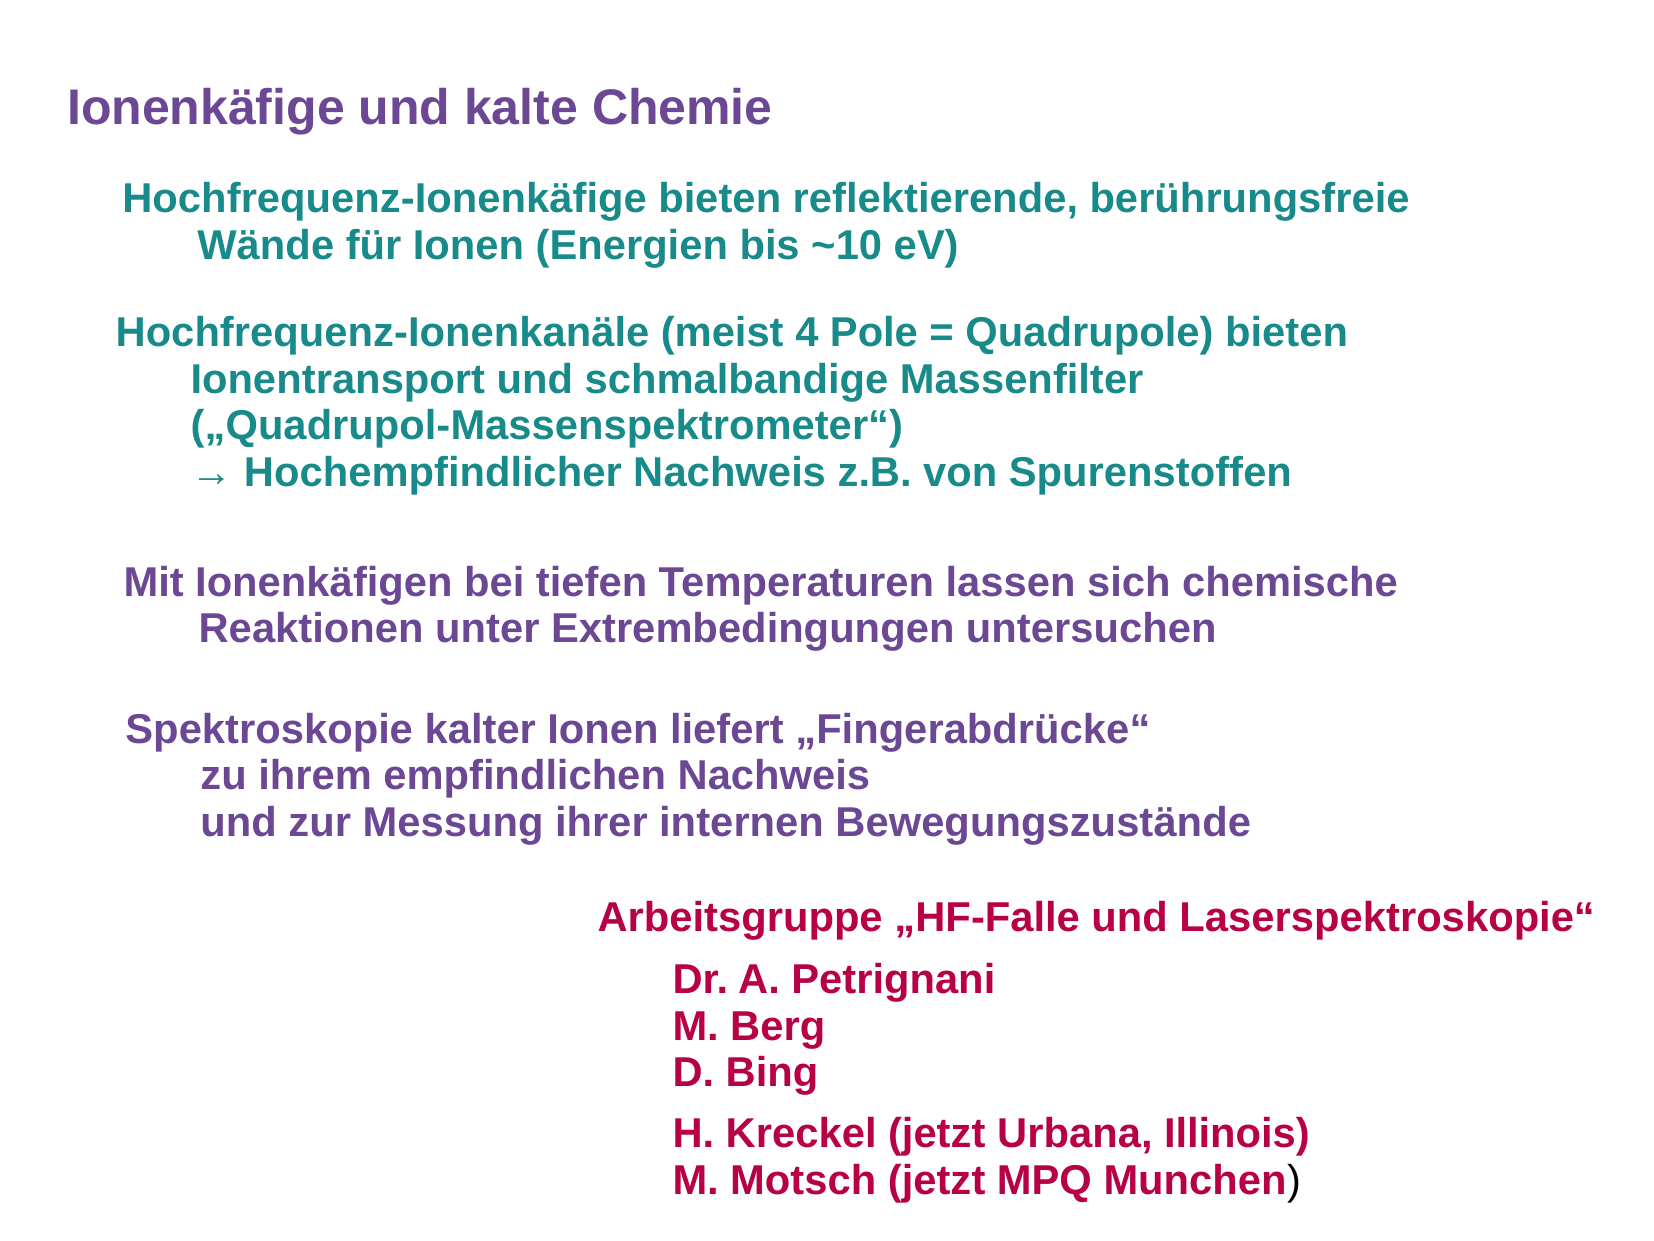

Ionenkäfige und kalte Chemie
Hochfrequenz-Ionenkäfige bieten reflektierende, berührungsfreie
	Wände für Ionen (Energien bis ~10 eV)
Hochfrequenz-Ionenkanäle (meist 4 Pole = Quadrupole) bieten
	Ionentransport und schmalbandige Massenfilter
	(„Quadrupol-Massenspektrometer“)
	→ Hochempfindlicher Nachweis z.B. von Spurenstoffen
Mit Ionenkäfigen bei tiefen Temperaturen lassen sich chemische
	Reaktionen unter Extrembedingungen untersuchen
Spektroskopie kalter Ionen liefert „Fingerabdrücke“
	zu ihrem empfindlichen Nachweis
	und zur Messung ihrer internen Bewegungszustände
Arbeitsgruppe „HF-Falle und Laserspektroskopie“
	Dr. A. Petrignani
	M. Berg
	D. Bing
	H. Kreckel (jetzt Urbana, Illinois)
	M. Motsch (jetzt MPQ Munchen)